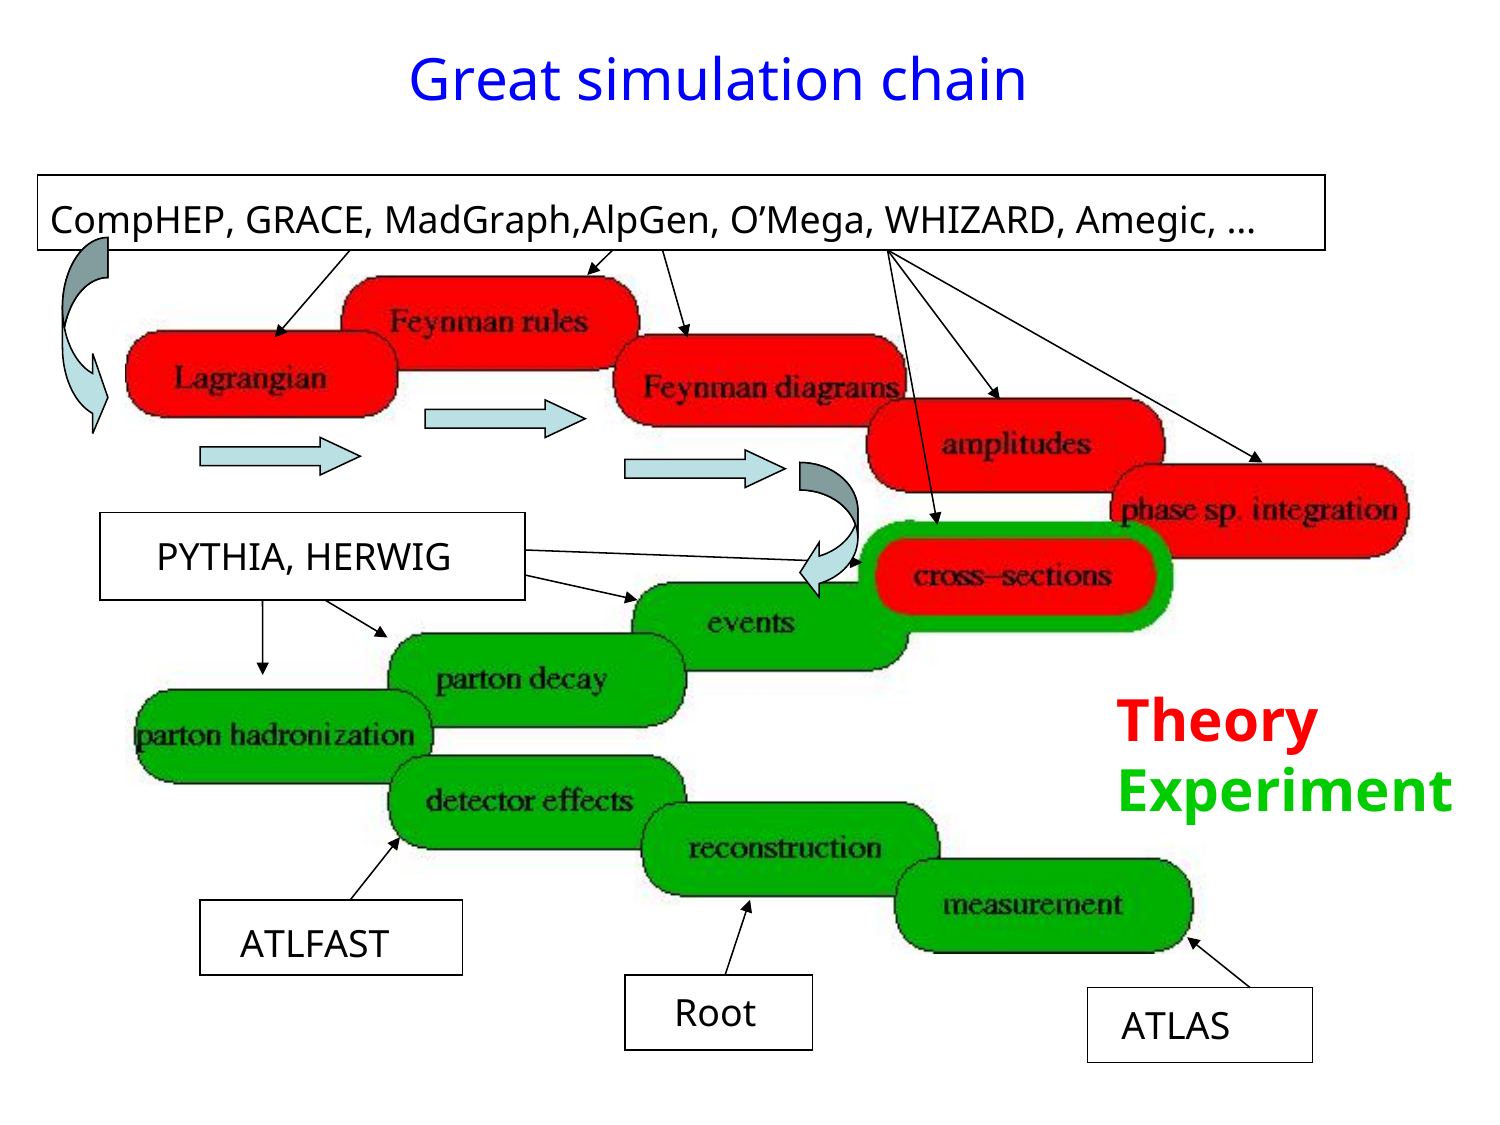

Great simulation chain
CompHEP, GRACE, MadGraph,AlpGen, O’Mega, WHIZARD, Amegic, …
PYTHIA, HERWIG
Theory
Experiment
ATLFAST
Root
ATLAS